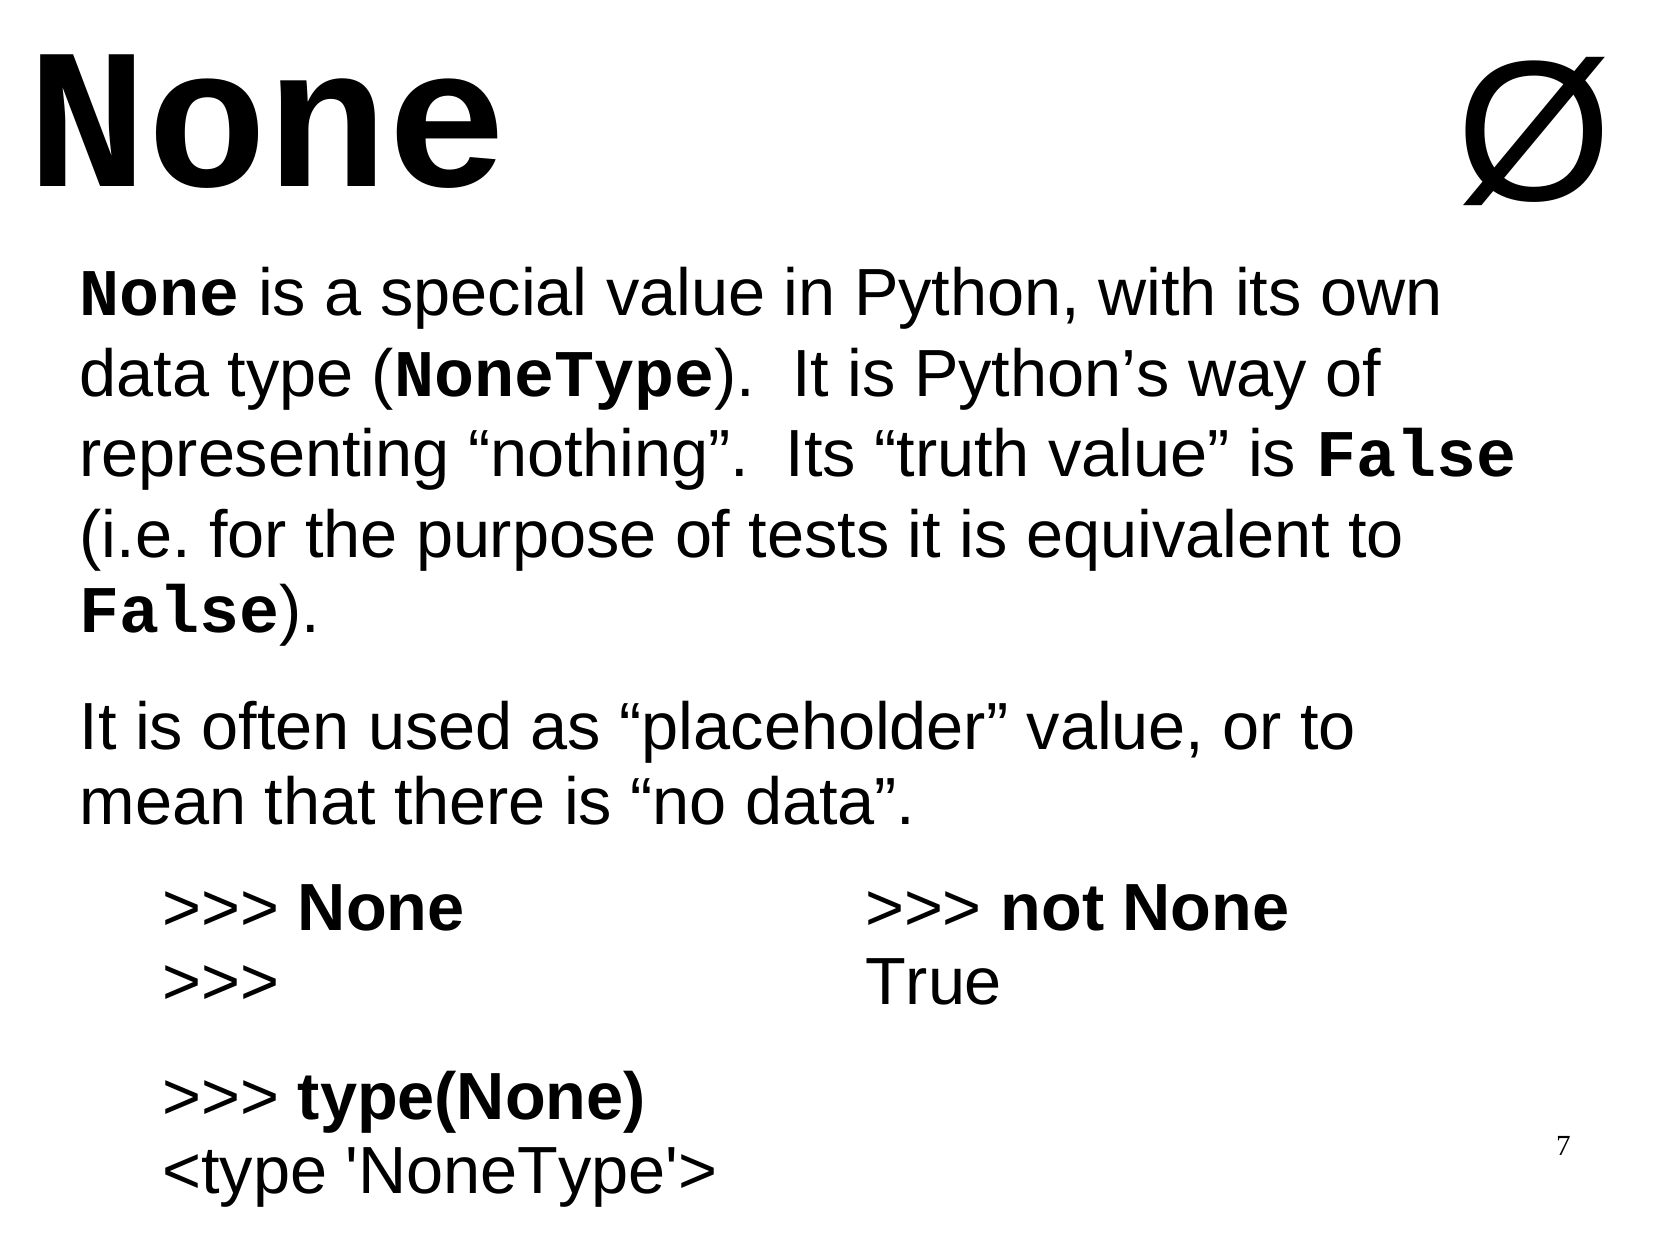

None
Ø
None is a special value in Python, with its own data type (NoneType). It is Python’s way of representing “nothing”. Its “truth value” is False (i.e. for the purpose of tests it is equivalent to False).
It is often used as “placeholder” value, or to mean that there is “no data”.
>>> None
>>>
>>> not None
True
>>> type(None)
<type 'NoneType'>
7